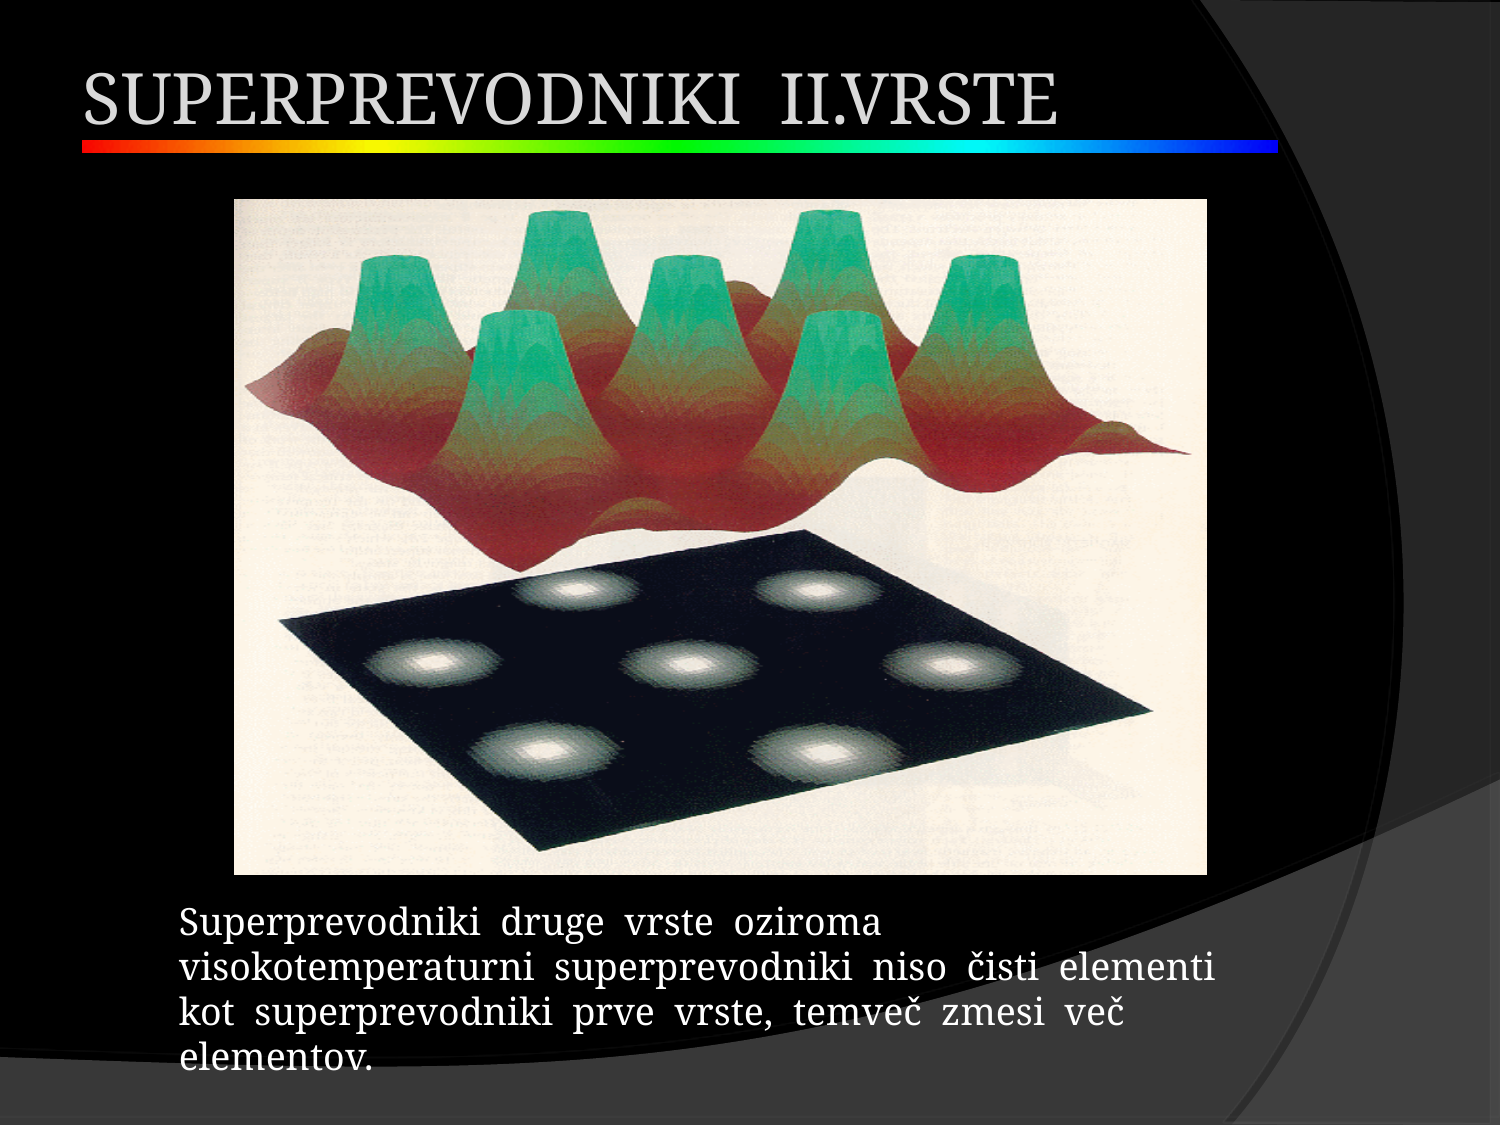

# SUPERPREVODNIKI II.VRSTE
Superprevodniki druge vrste oziroma visokotemperaturni superprevodniki niso čisti elementi kot superprevodniki prve vrste, temveč zmesi več elementov.